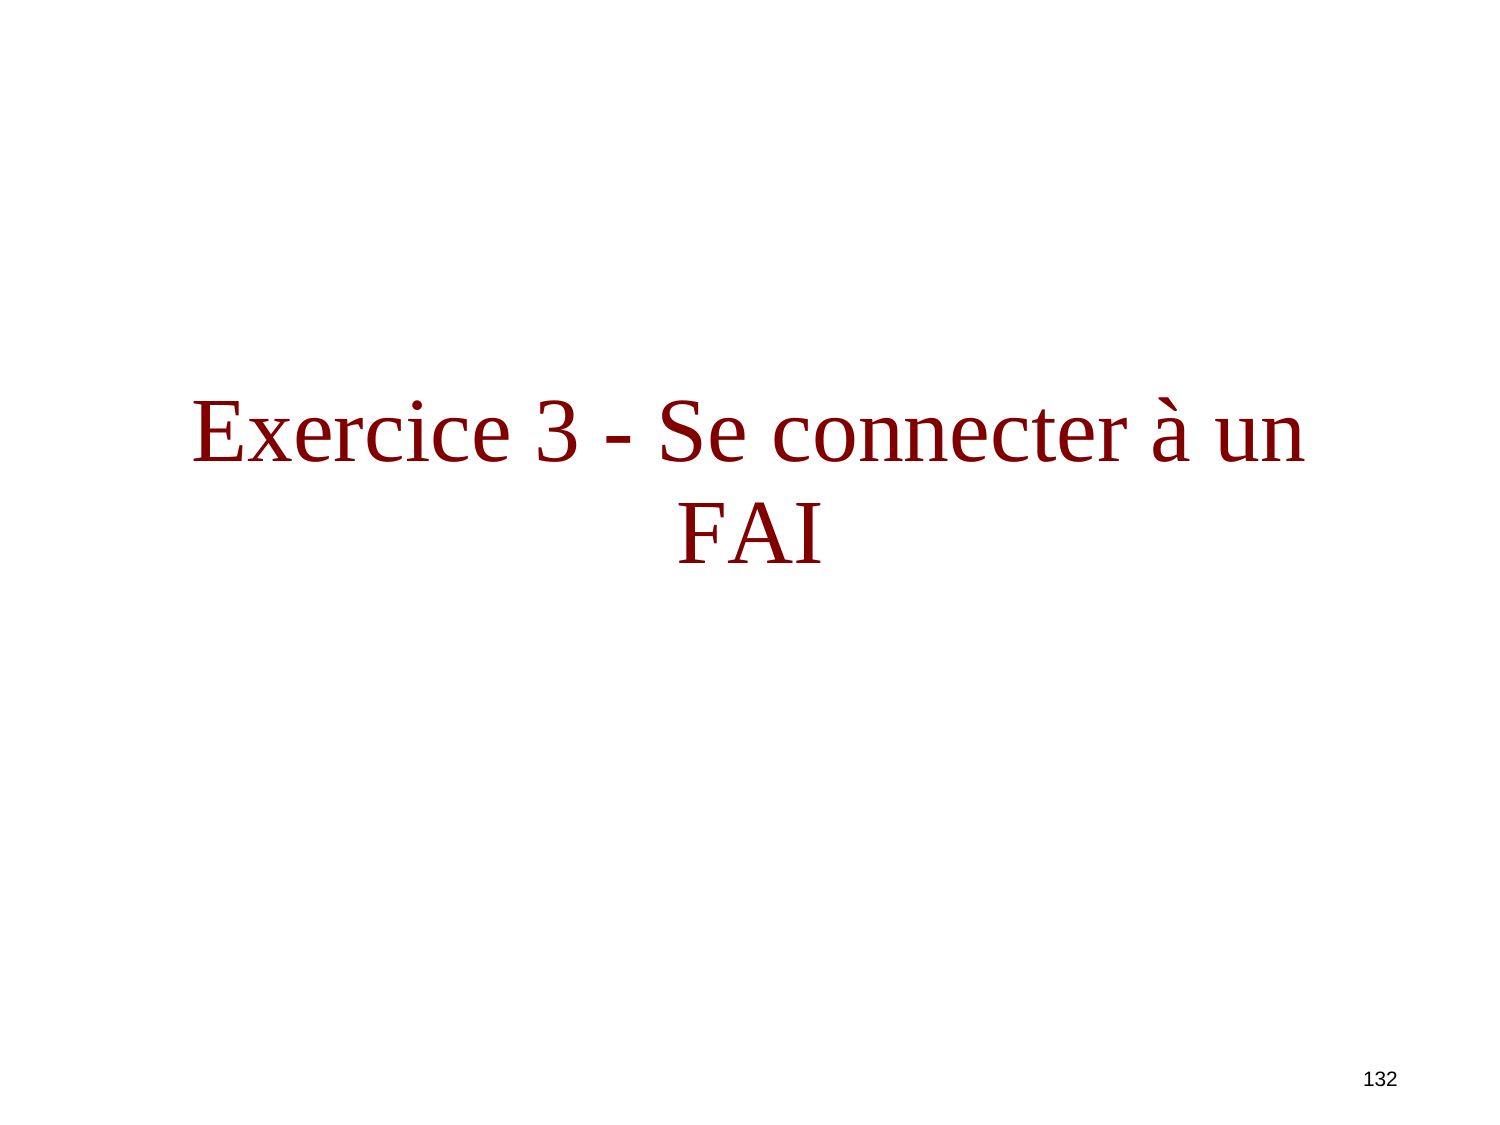

# Exercice 3 - Se connecter à un FAI